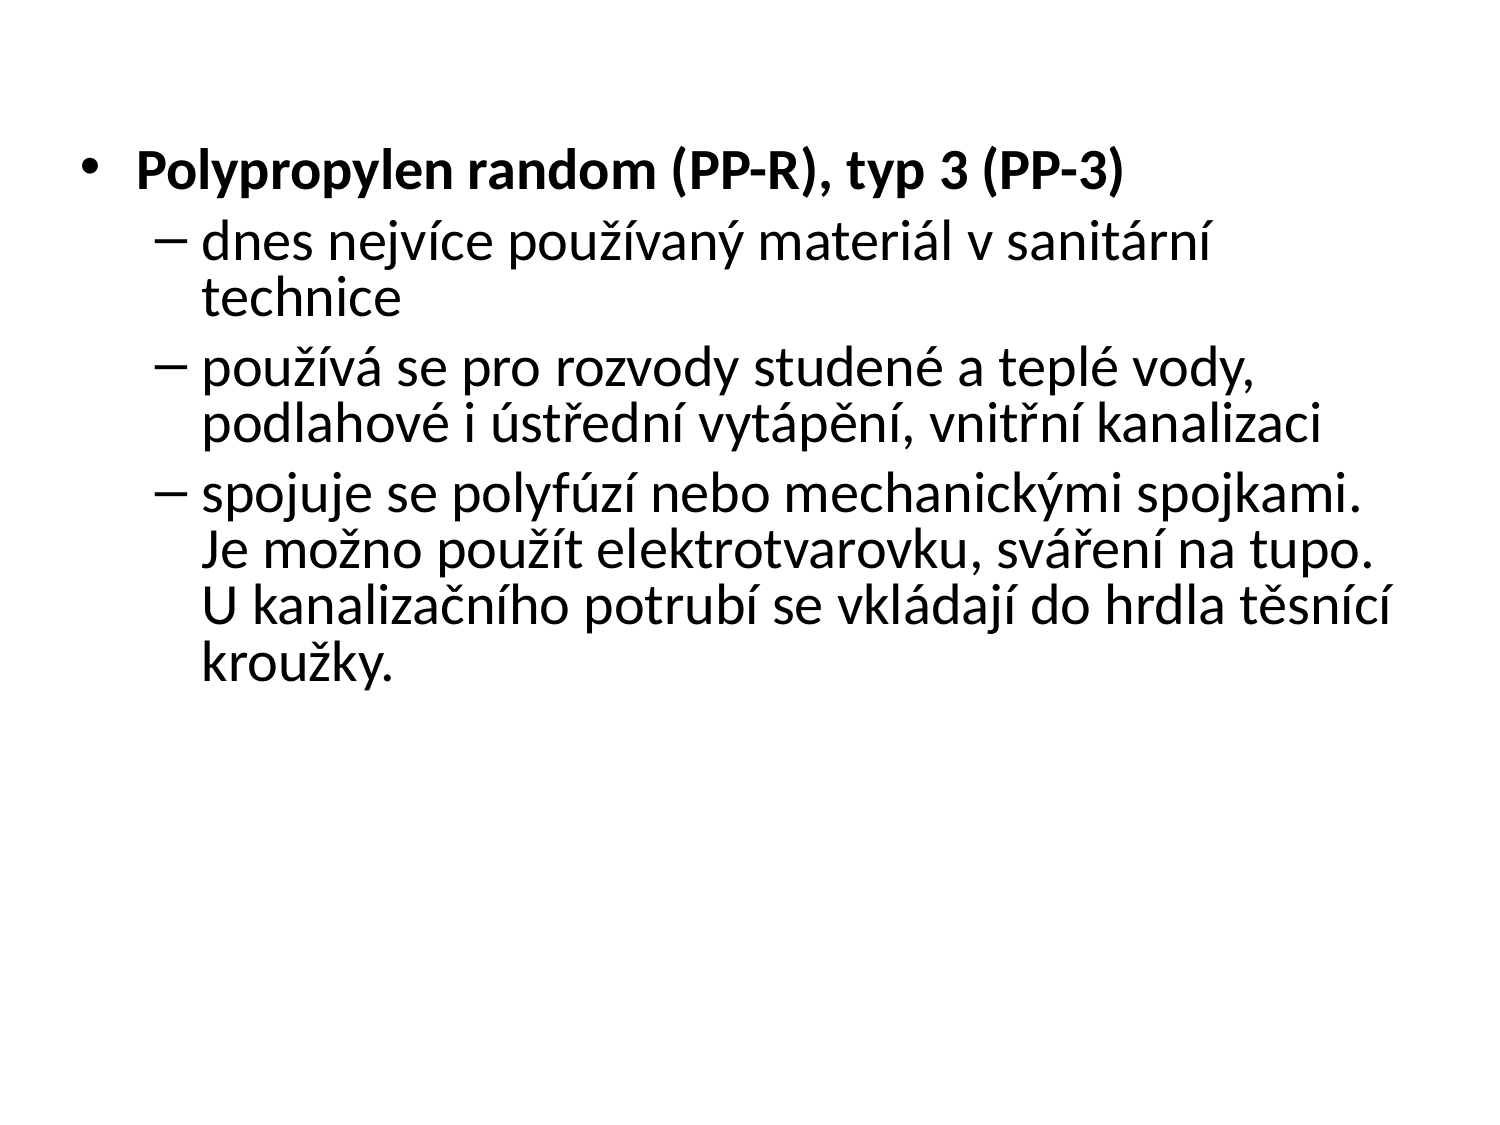

#
Polypropylen random (PP-R), typ 3 (PP-3)
dnes nejvíce používaný materiál v sanitární technice
používá se pro rozvody studené a teplé vody, podlahové i ústřední vytápění, vnitřní kanalizaci
spojuje se polyfúzí nebo mechanickými spojkami. Je možno použít elektrotvarovku, sváření na tupo. U kanalizačního potrubí se vkládají do hrdla těsnící kroužky.